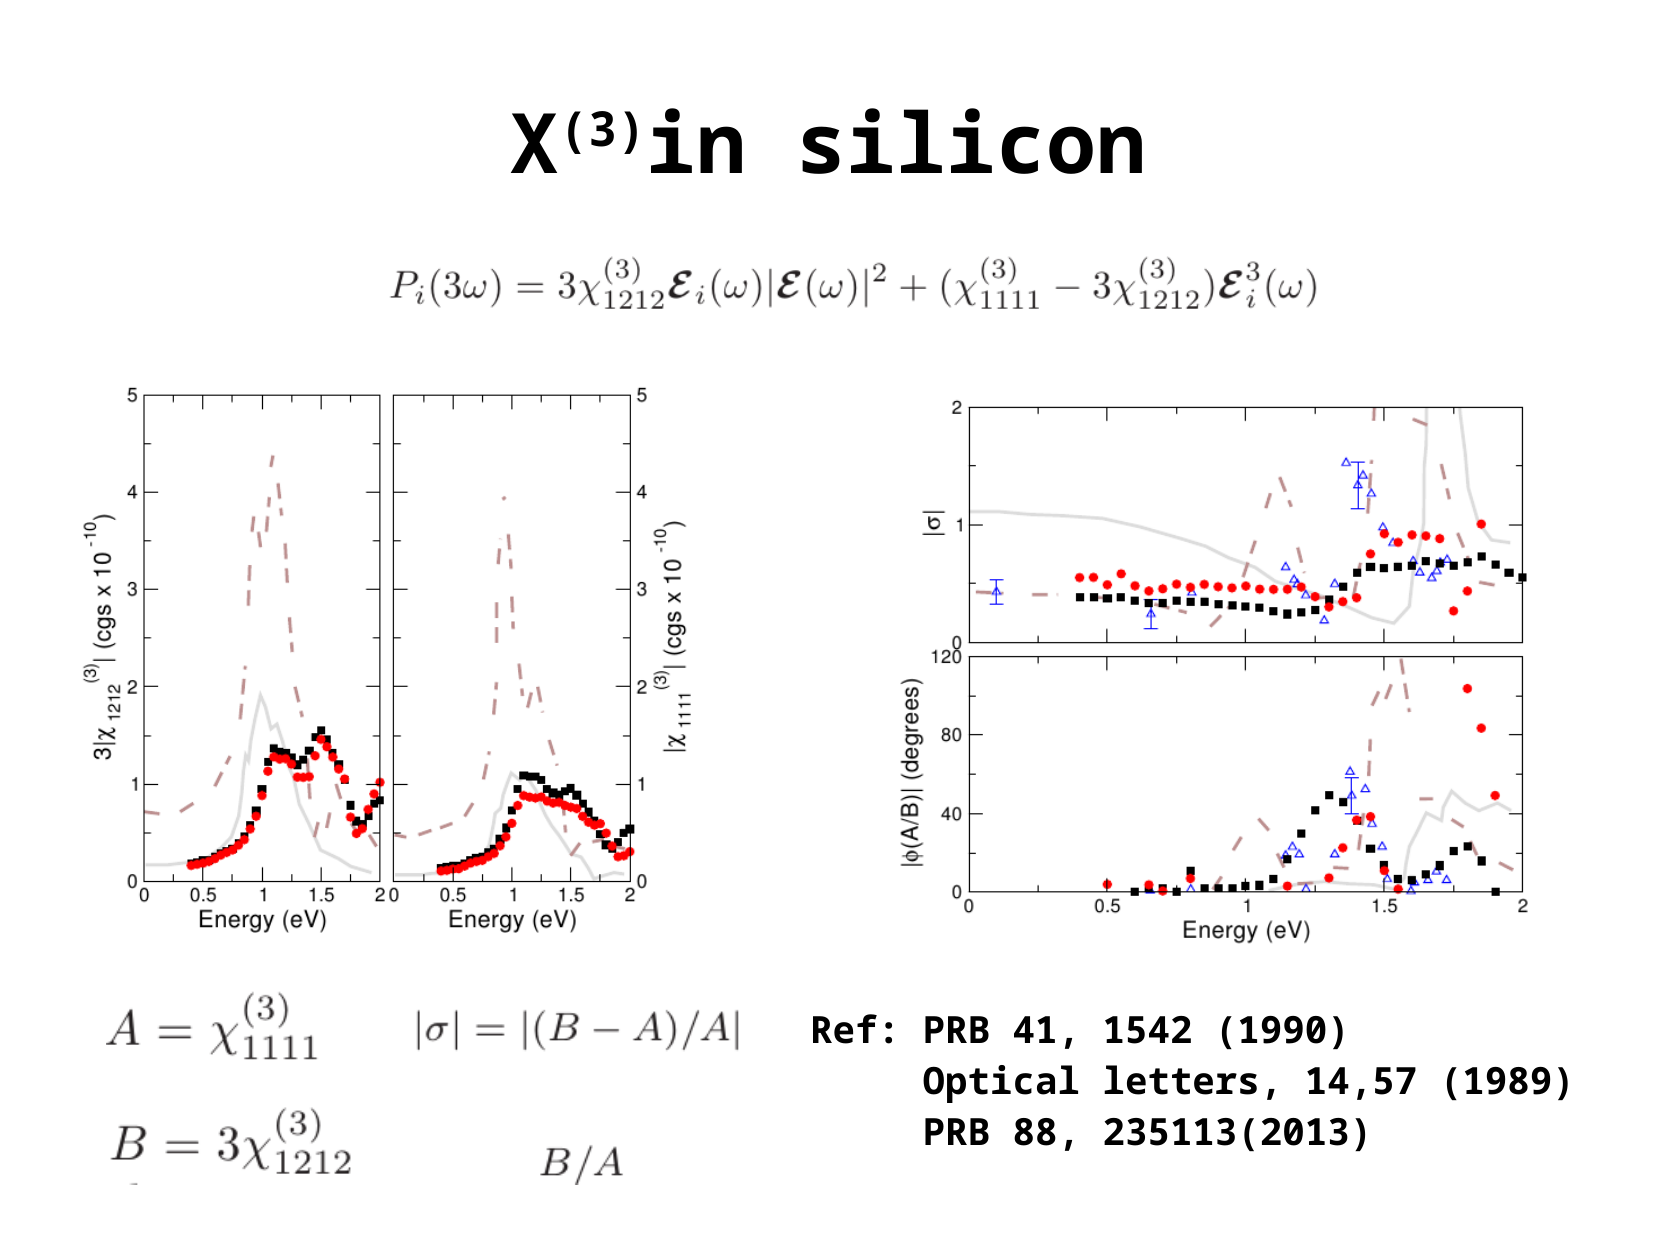

# X(3)in silicon
Ref: PRB 41, 1542 (1990)
 Optical letters, 14,57 (1989)
 PRB 88, 235113(2013)